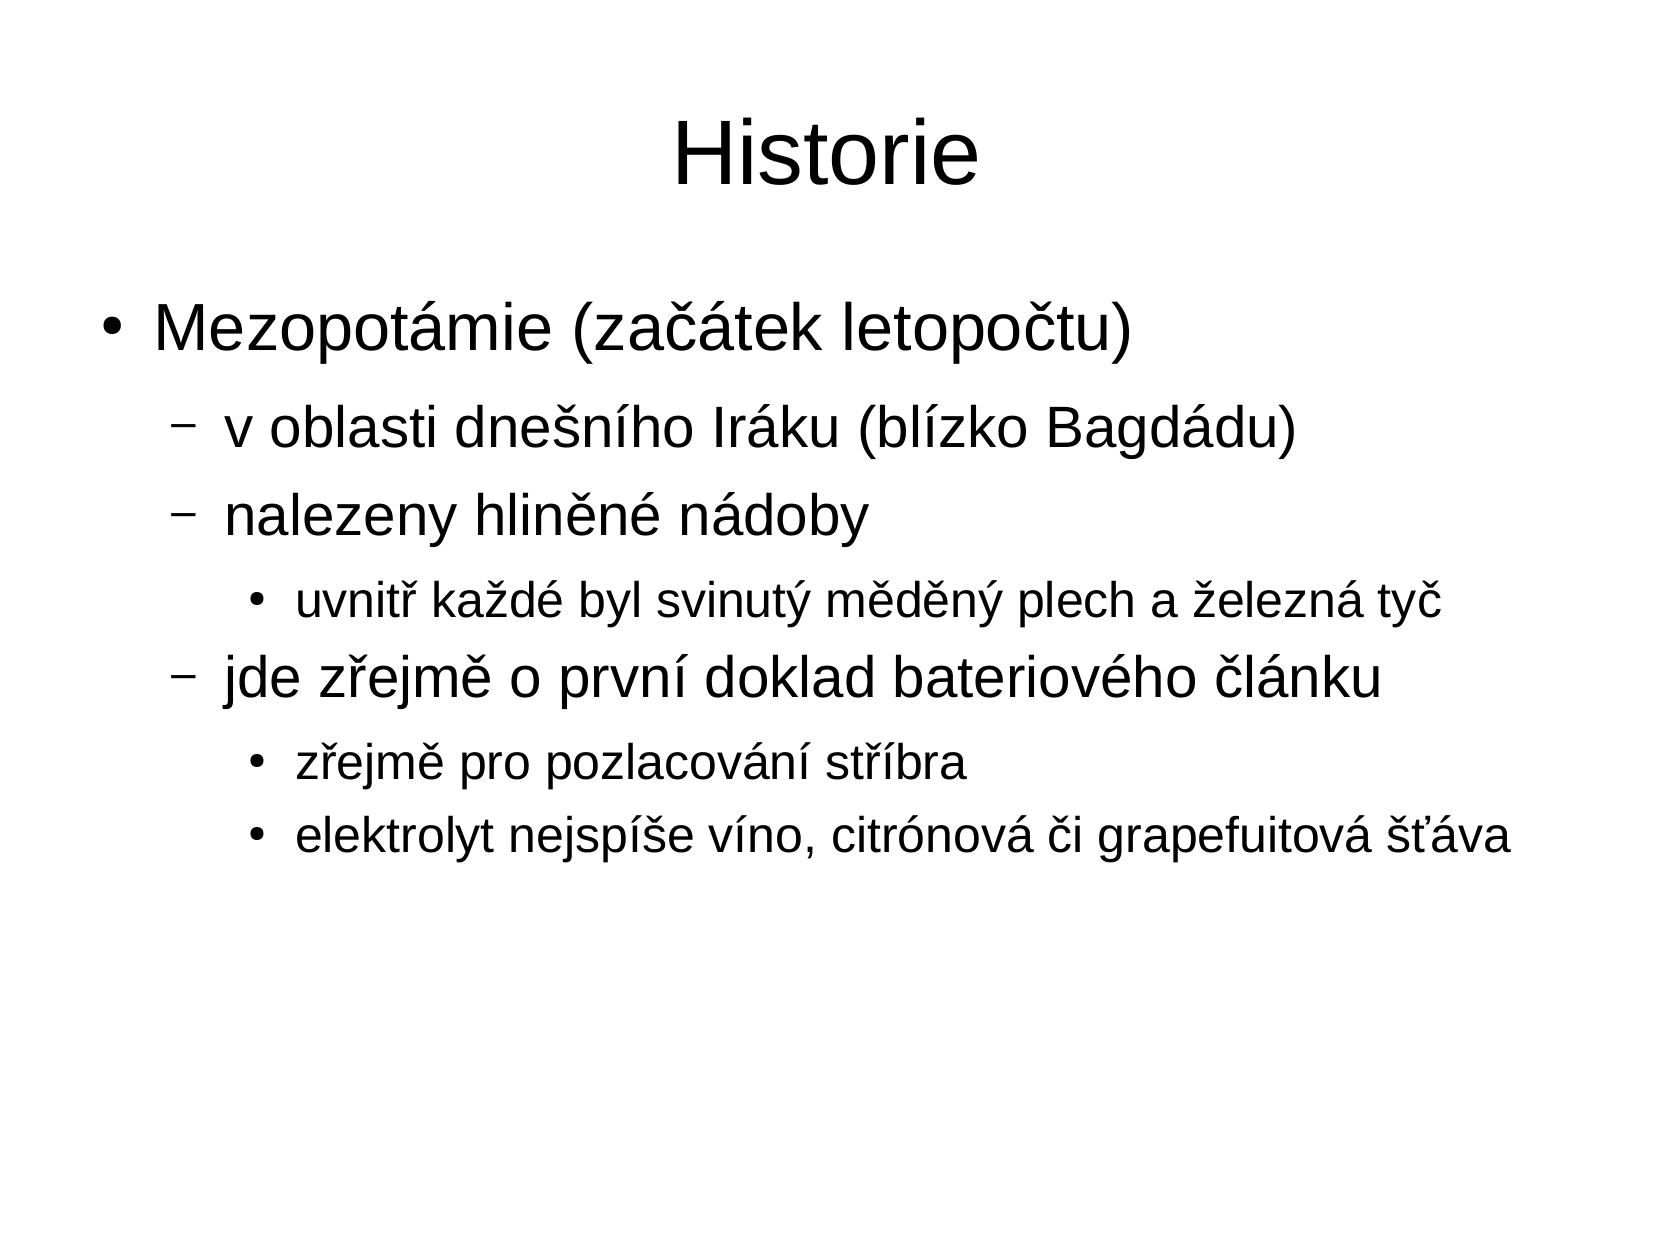

# Historie
Mezopotámie (začátek letopočtu)
v oblasti dnešního Iráku (blízko Bagdádu)
nalezeny hliněné nádoby
uvnitř každé byl svinutý měděný plech a železná tyč
jde zřejmě o první doklad bateriového článku
zřejmě pro pozlacování stříbra
elektrolyt nejspíše víno, citrónová či grapefuitová šťáva